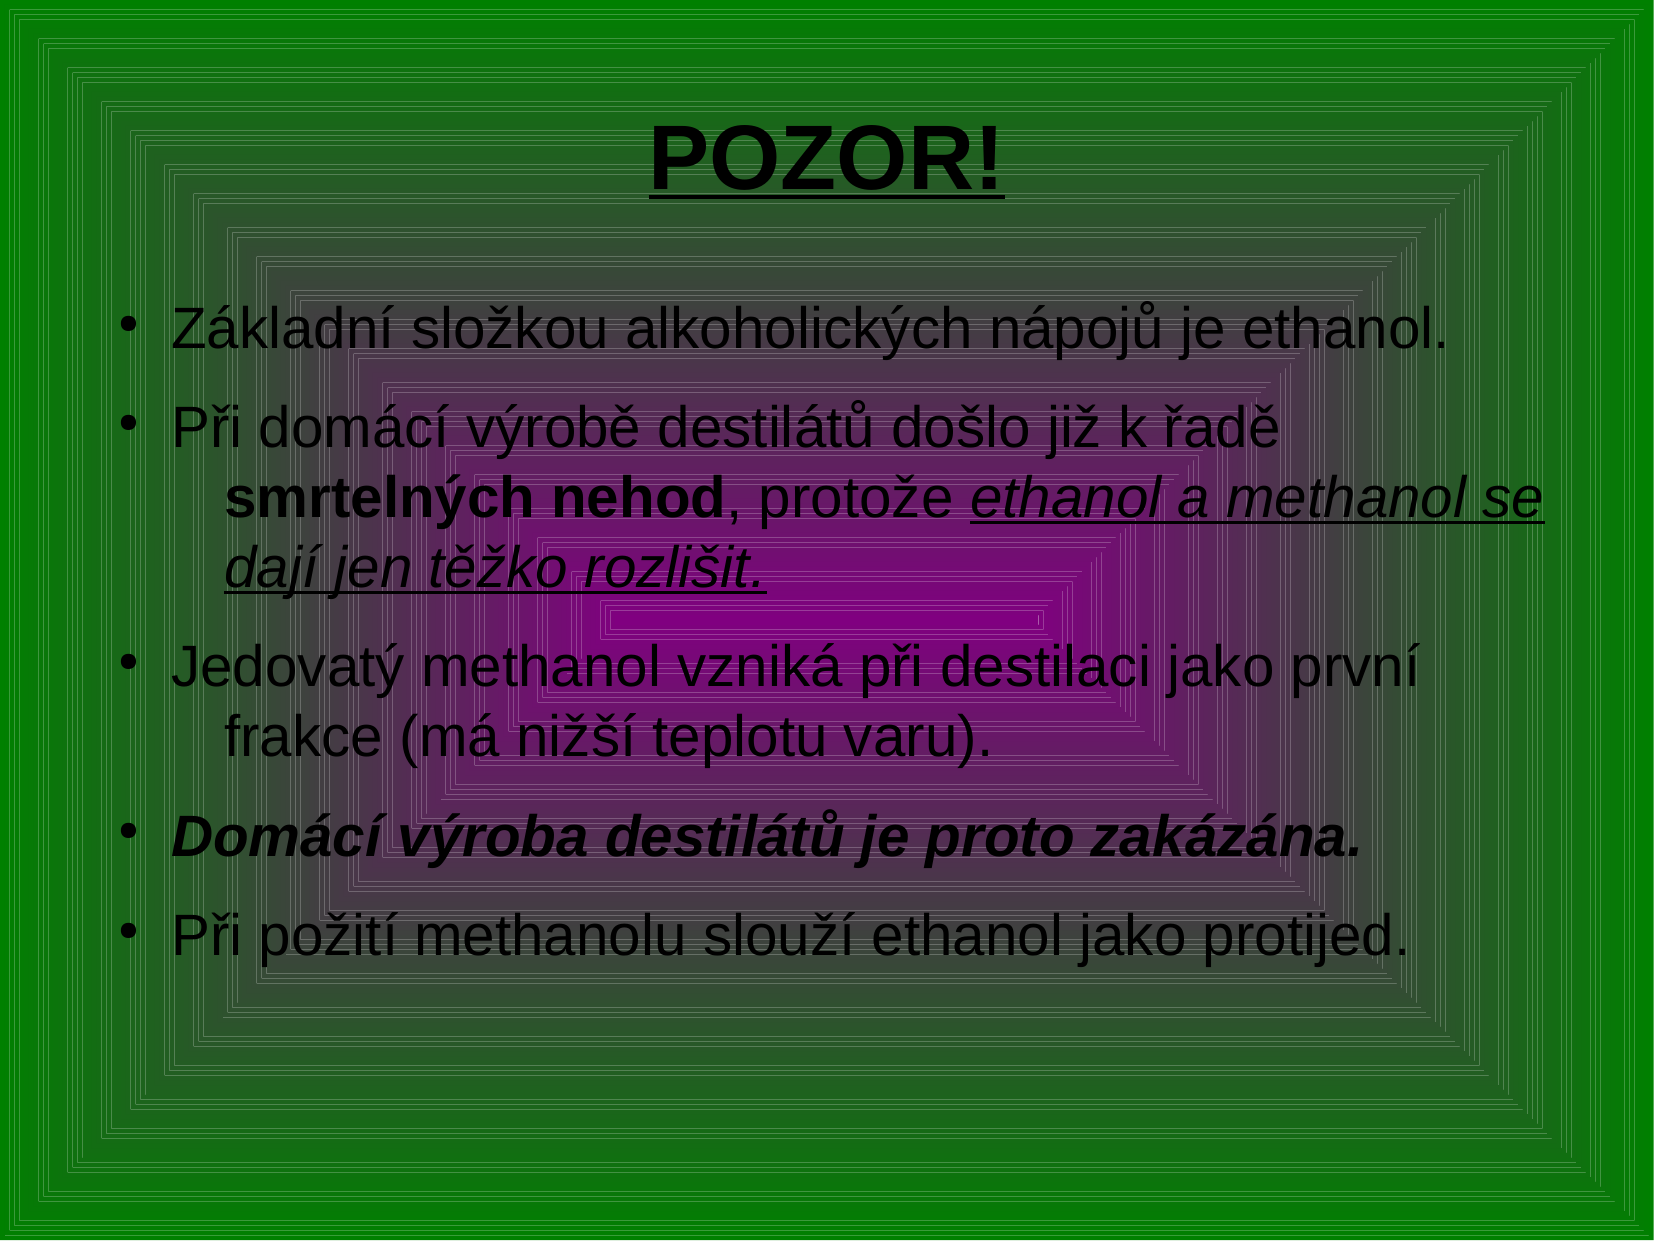

# POZOR!
Základní složkou alkoholických nápojů je ethanol.
Při domácí výrobě destilátů došlo již k řadě smrtelných nehod, protože ethanol a methanol se dají jen těžko rozlišit.
Jedovatý methanol vzniká při destilaci jako první frakce (má nižší teplotu varu).
Domácí výroba destilátů je proto zakázána.
Při požití methanolu slouží ethanol jako protijed.